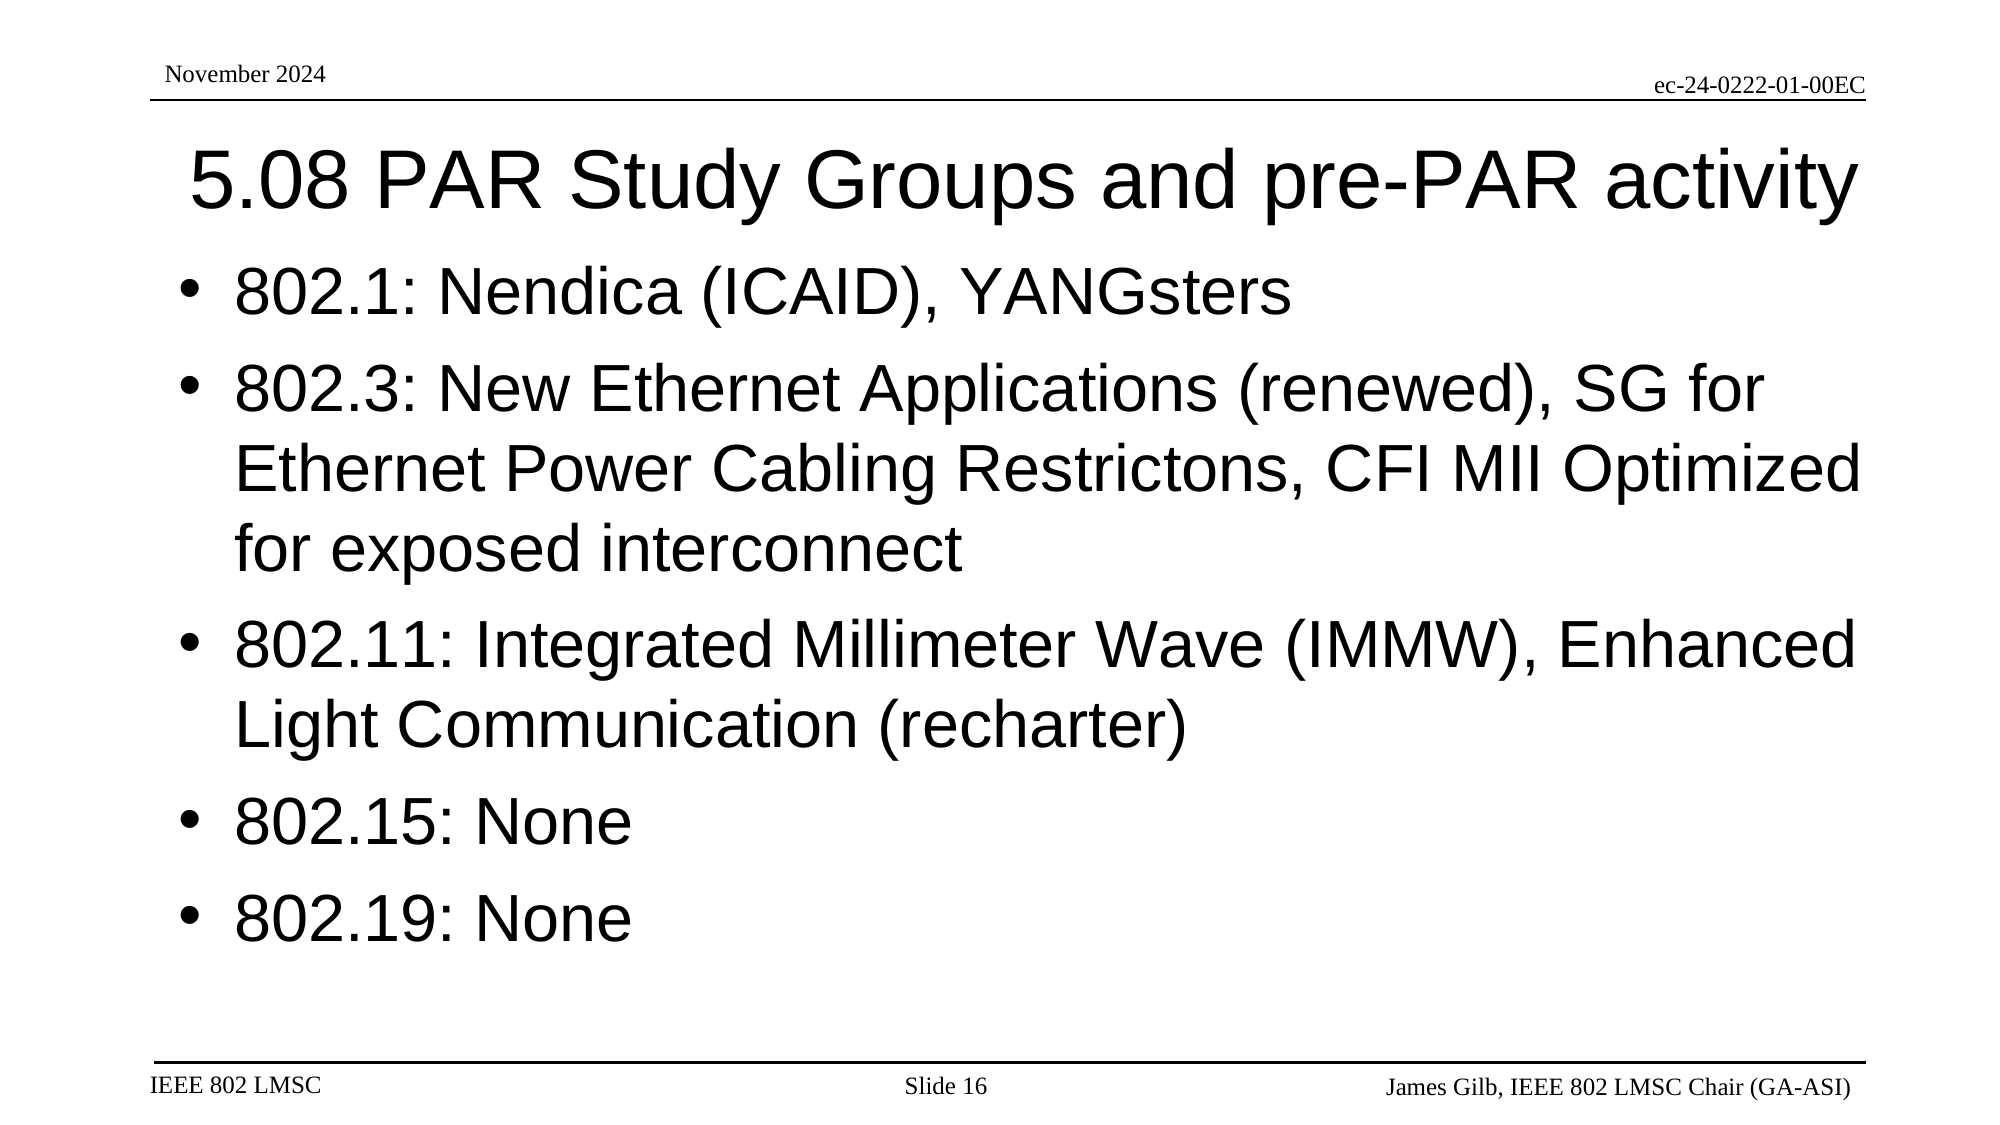

# 5.08 PAR Study Groups and pre-PAR activity
802.1: Nendica (ICAID), YANGsters
802.3: New Ethernet Applications (renewed), SG for Ethernet Power Cabling Restrictons, CFI MII Optimized for exposed interconnect
802.11: Integrated Millimeter Wave (IMMW), Enhanced Light Communication (recharter)
802.15: None
802.19: None
16